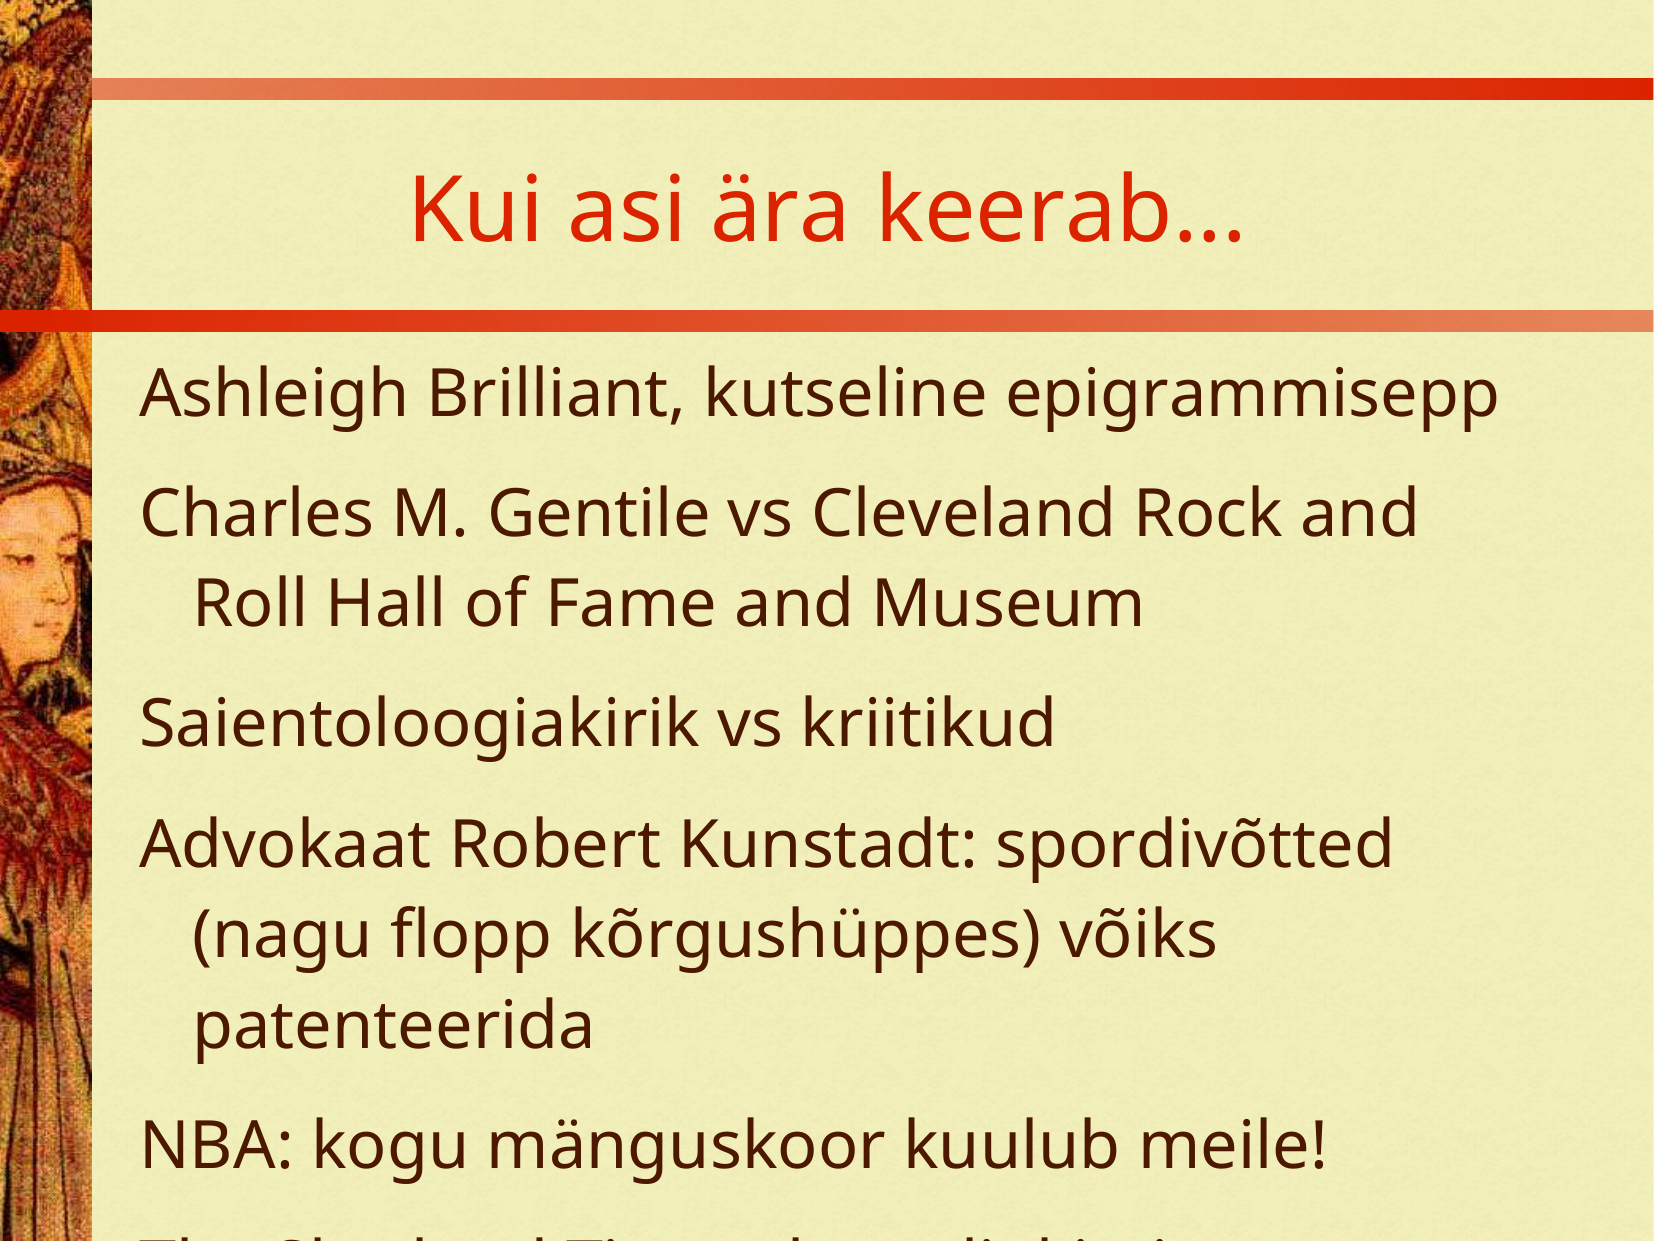

# Kui asi ära keerab...
Ashleigh Brilliant, kutseline epigrammisepp
Charles M. Gentile vs Cleveland Rock and Roll Hall of Fame and Museum
Saientoloogiakirik vs kriitikud
Advokaat Robert Kunstadt: spordivõtted (nagu flopp kõrgushüppes) võiks patenteerida
NBA: kogu mänguskoor kuulub meile!
The Shetland Times: loata linkimine on keelatud!